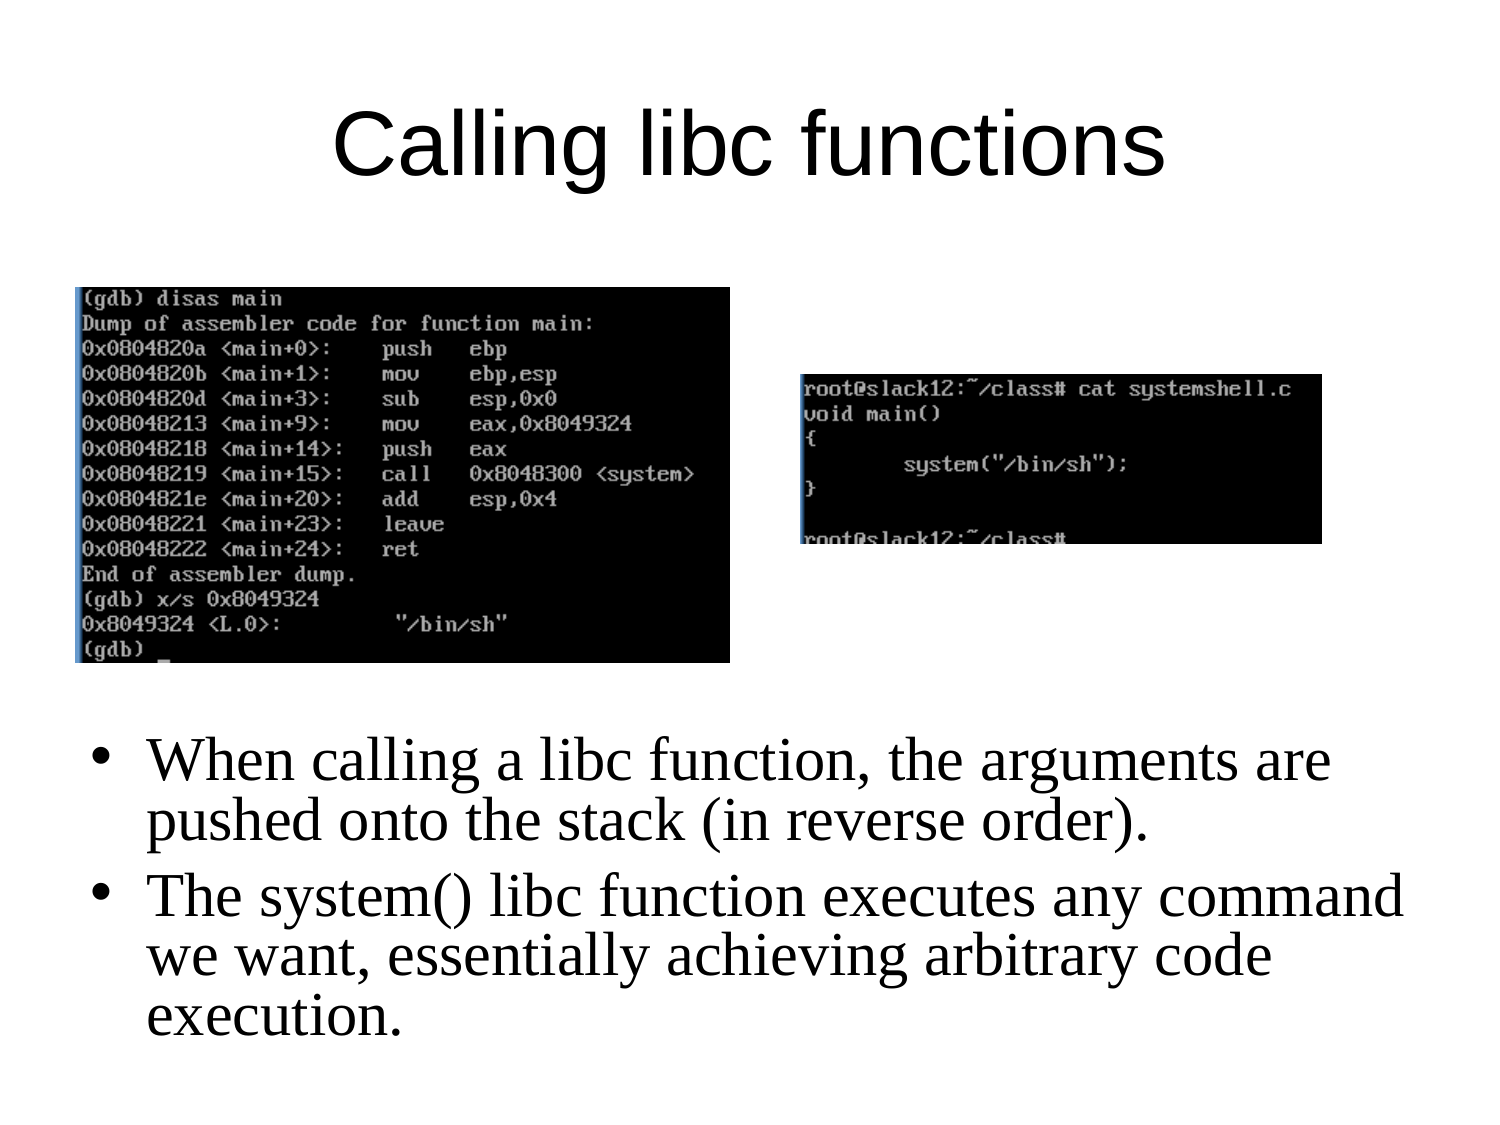

# Calling libc functions
When calling a libc function, the arguments are pushed onto the stack (in reverse order).
The system() libc function executes any command we want, essentially achieving arbitrary code execution.